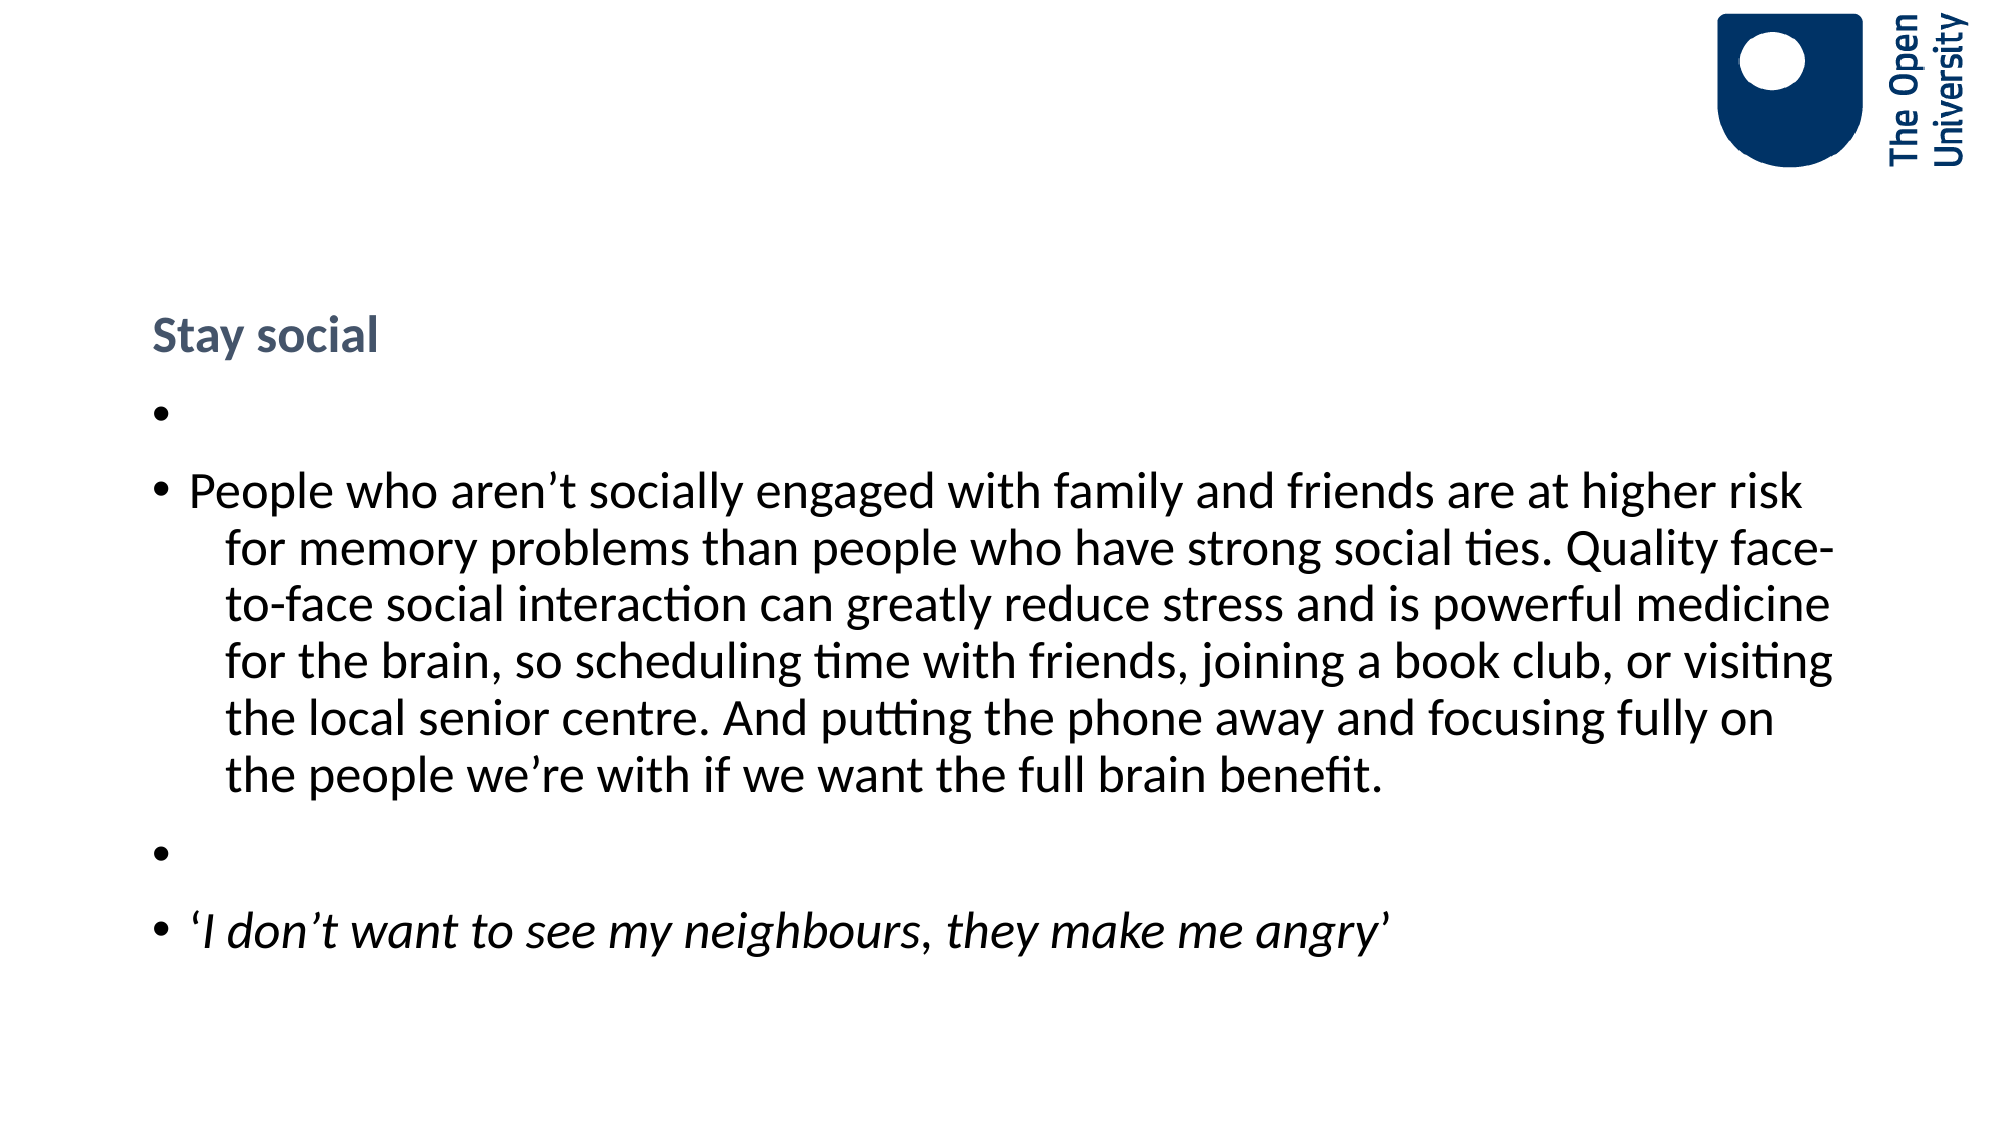

# Stay social
People who aren’t socially engaged with family and friends are at higher risk for memory problems than people who have strong social ties. Quality face-to-face social interaction can greatly reduce stress and is powerful medicine for the brain, so scheduling time with friends, joining a book club, or visiting the local senior centre. And putting the phone away and focusing fully on the people we’re with if we want the full brain benefit.
‘I don’t want to see my neighbours, they make me angry’